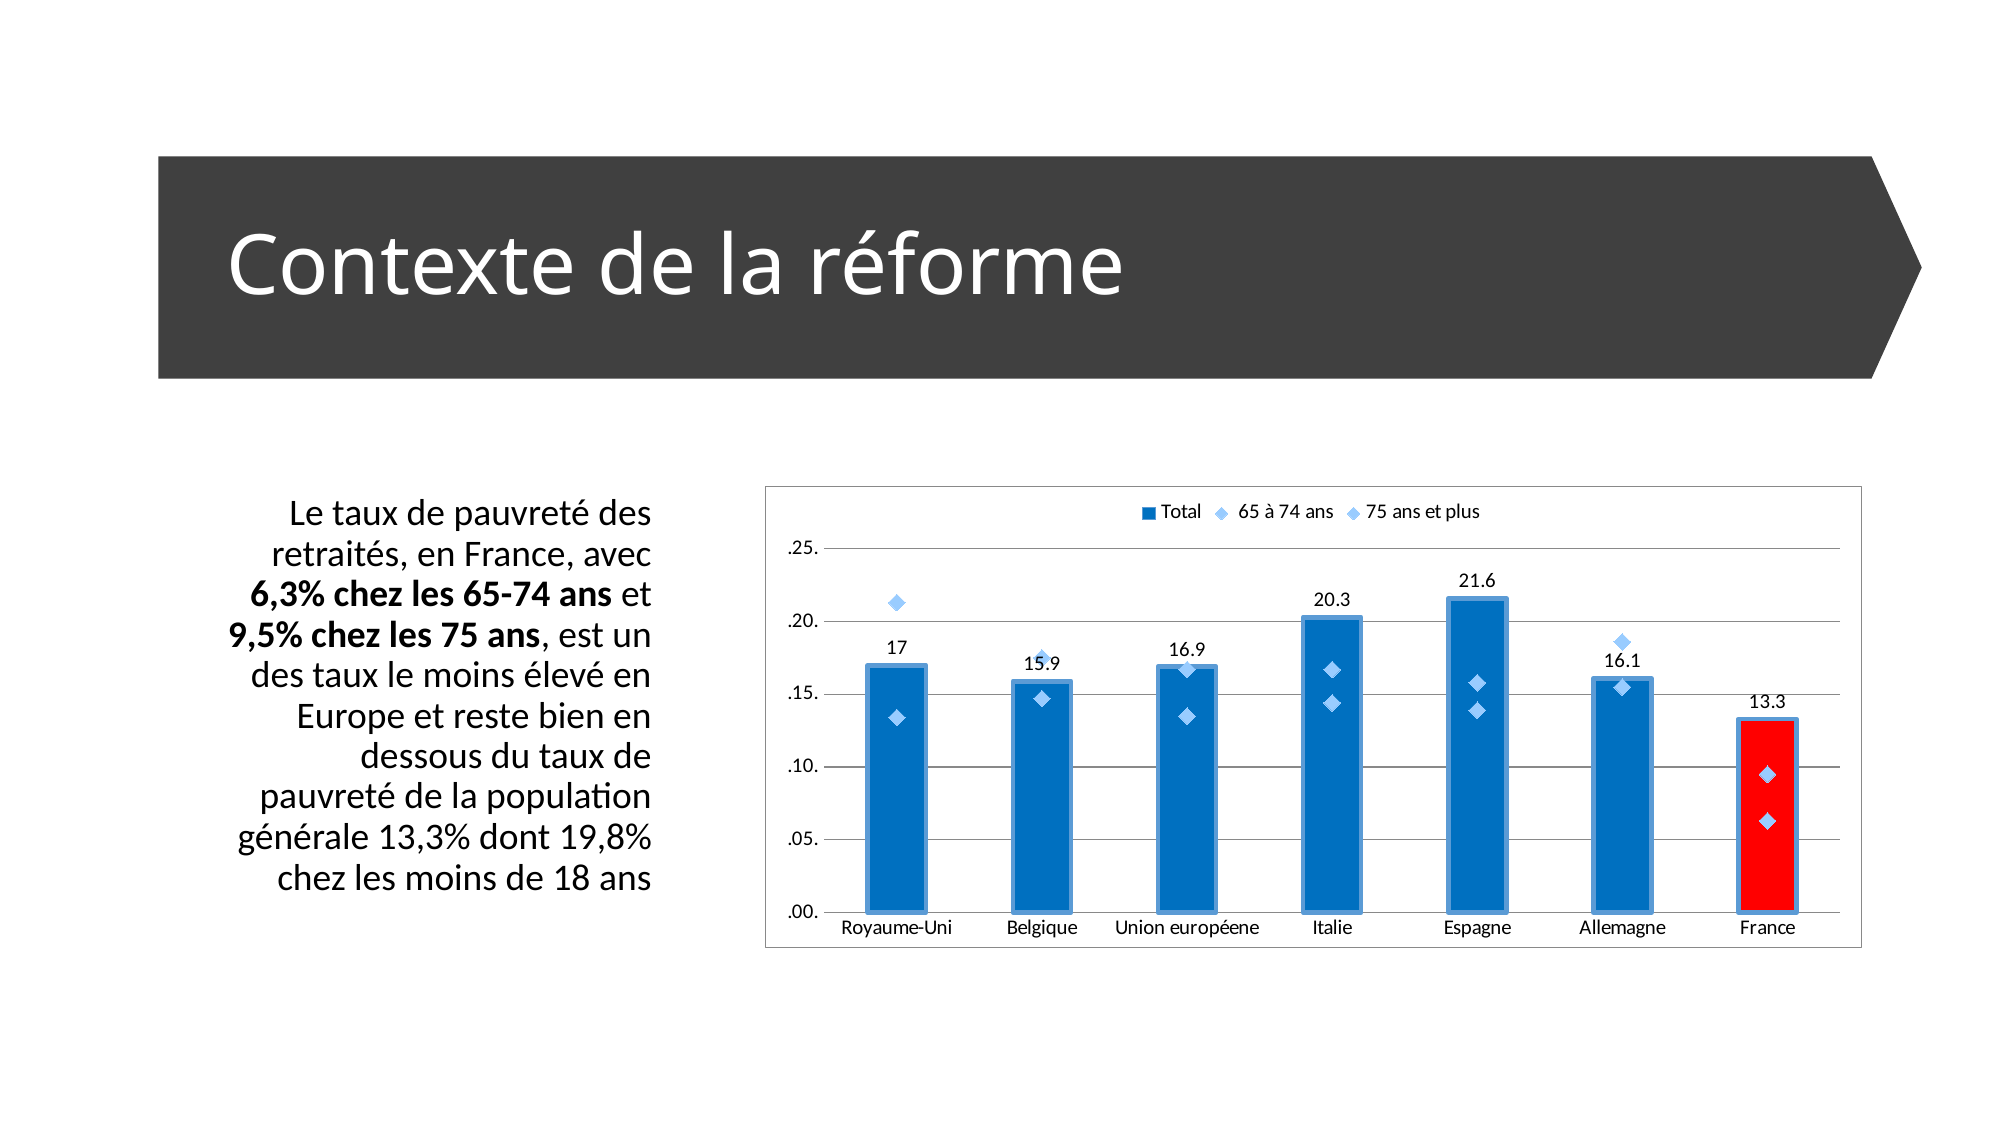

# Contexte de la réforme
Le taux de pauvreté des retraités, en France, avec 6,3% chez les 65-74 ans et 9,5% chez les 75 ans, est un des taux le moins élevé en Europe et reste bien en dessous du taux de pauvreté de la population générale 13,3% dont 19,8% chez les moins de 18 ans
### Chart
| Category | Total | 65 à 74 ans | 75 ans et plus |
|---|---|---|---|
| Royaume-Uni | 17.0 | 13.4 | 21.3 |
| Belgique | 15.9 | 14.7 | 17.5 |
| Union européene | 16.9 | 13.5 | 16.7 |
| Italie | 20.3 | 14.4 | 16.7 |
| Espagne | 21.6 | 13.9 | 15.8 |
| Allemagne | 16.1 | 18.6 | 15.5 |
| France | 13.3 | 6.3 | 9.5 |